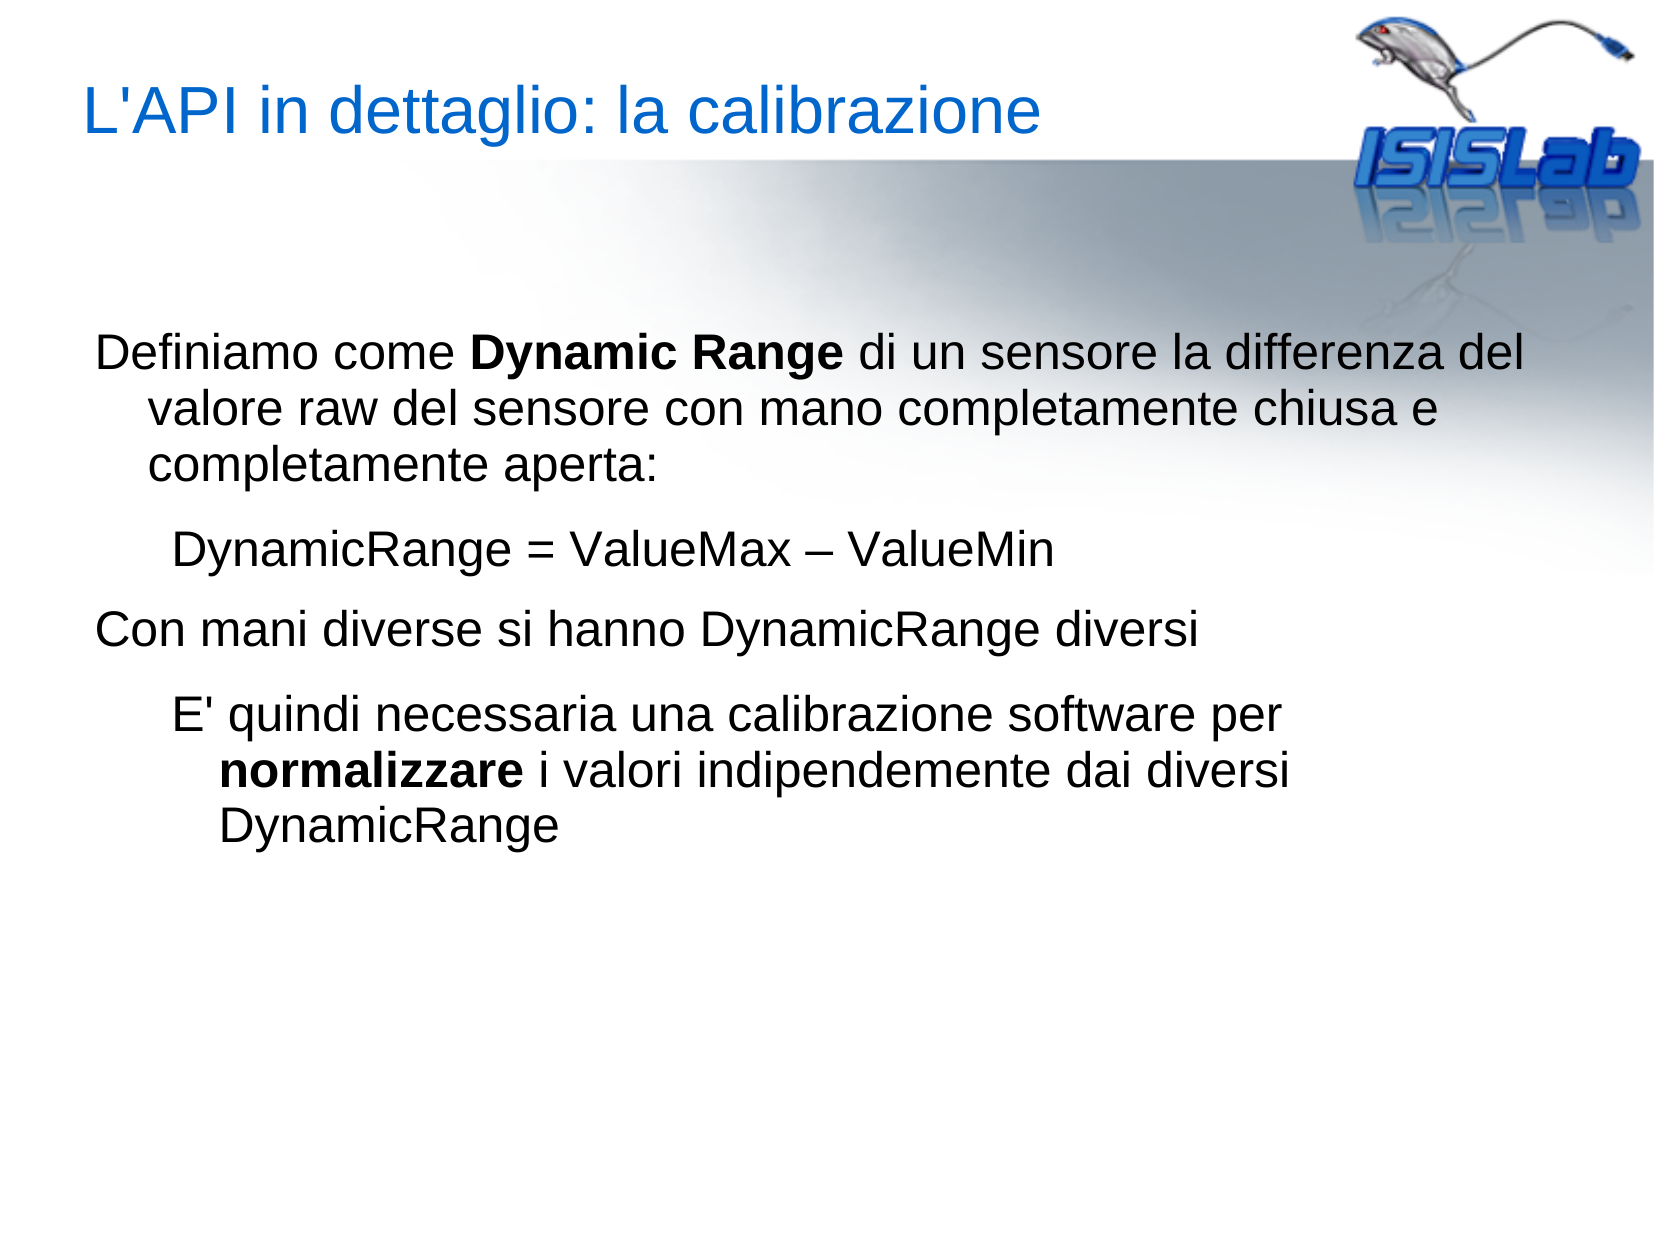

L'API in dettaglio: la calibrazione
#
Definiamo come Dynamic Range di un sensore la differenza del valore raw del sensore con mano completamente chiusa e completamente aperta:
DynamicRange = ValueMax – ValueMin
Con mani diverse si hanno DynamicRange diversi
E' quindi necessaria una calibrazione software per normalizzare i valori indipendemente dai diversi DynamicRange